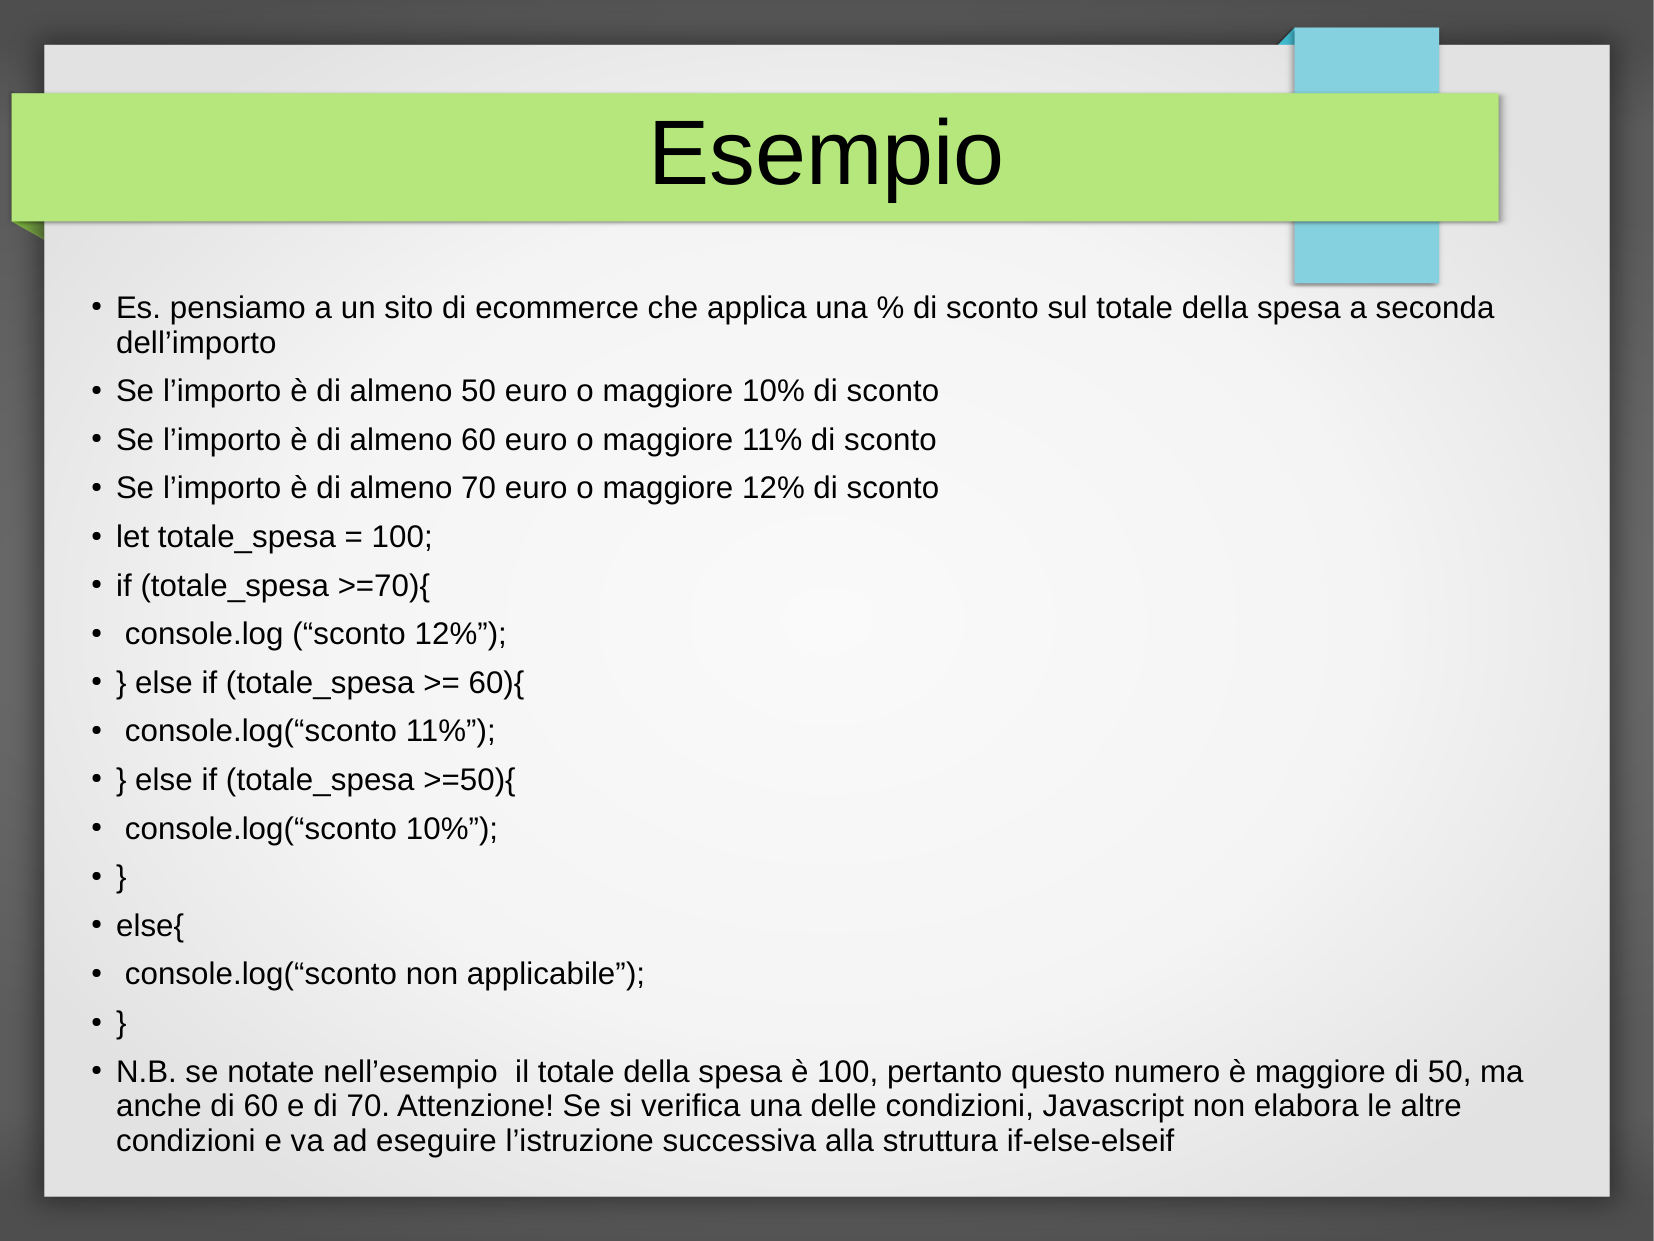

# Esempio
Es. pensiamo a un sito di ecommerce che applica una % di sconto sul totale della spesa a seconda dell’importo
Se l’importo è di almeno 50 euro o maggiore 10% di sconto
Se l’importo è di almeno 60 euro o maggiore 11% di sconto
Se l’importo è di almeno 70 euro o maggiore 12% di sconto
let totale_spesa = 100;
if (totale_spesa >=70){
 console.log (“sconto 12%”);
} else if (totale_spesa >= 60){
 console.log(“sconto 11%”);
} else if (totale_spesa >=50){
 console.log(“sconto 10%”);
}
else{
 console.log(“sconto non applicabile”);
}
N.B. se notate nell’esempio il totale della spesa è 100, pertanto questo numero è maggiore di 50, ma anche di 60 e di 70. Attenzione! Se si verifica una delle condizioni, Javascript non elabora le altre condizioni e va ad eseguire l’istruzione successiva alla struttura if-else-elseif